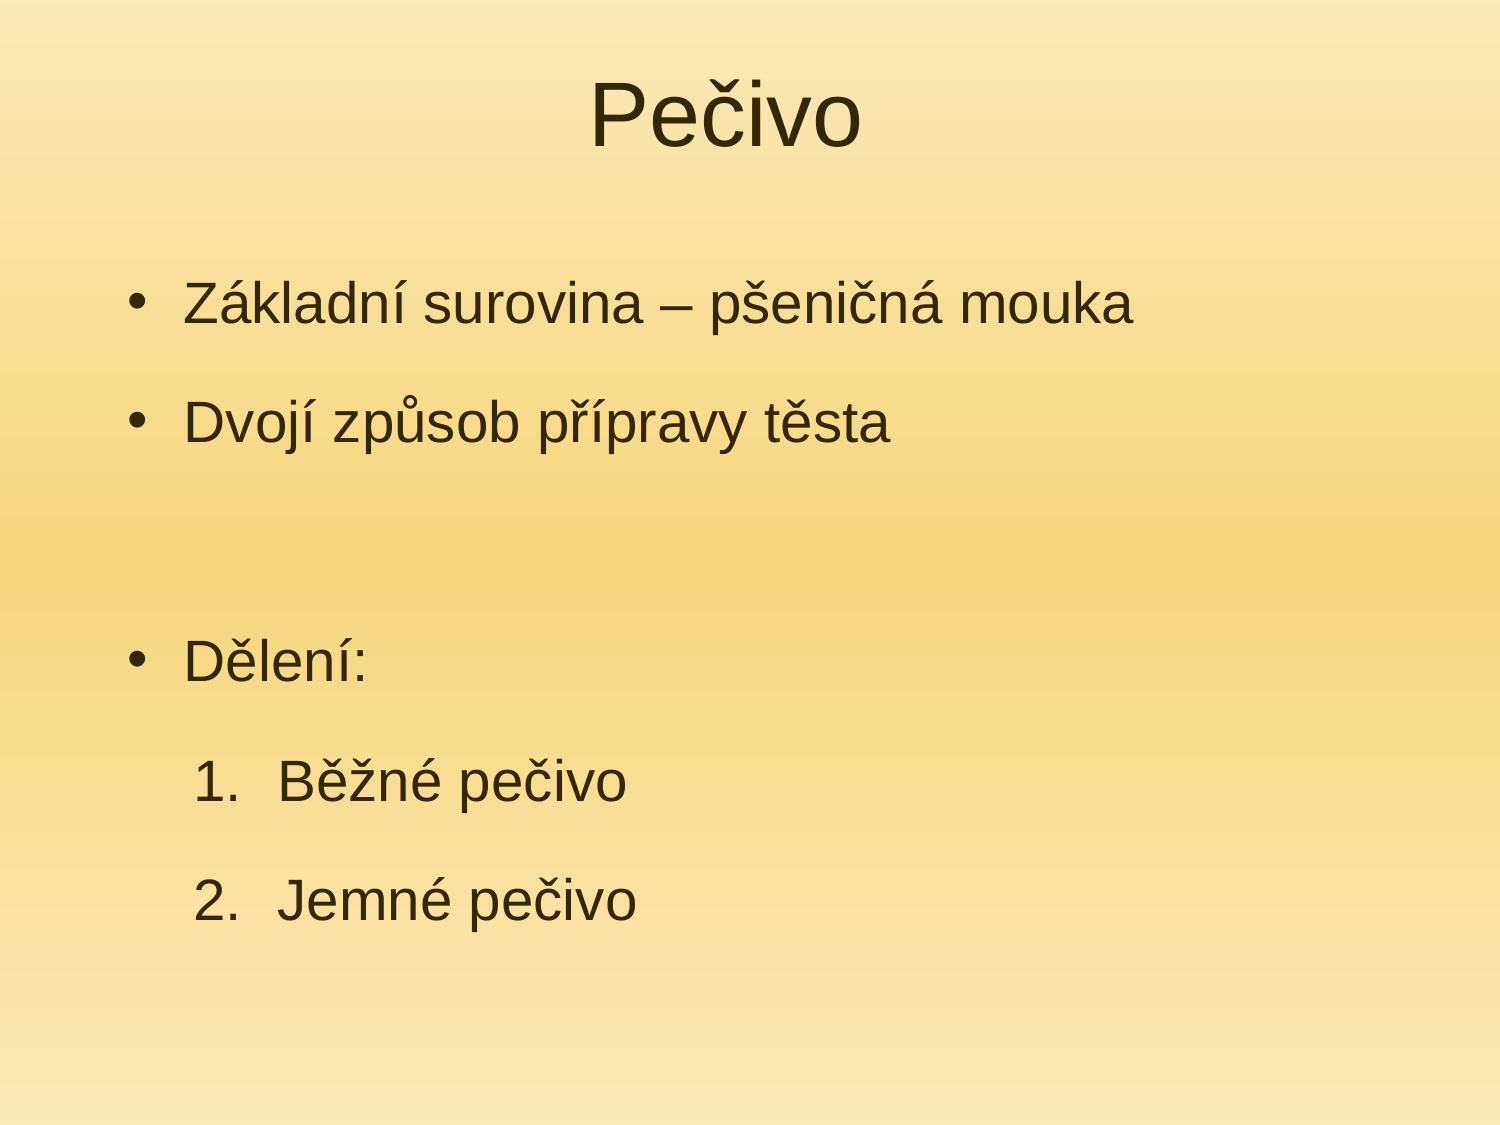

# Pečivo
Základní surovina – pšeničná mouka
Dvojí způsob přípravy těsta
Dělení:
Běžné pečivo
Jemné pečivo